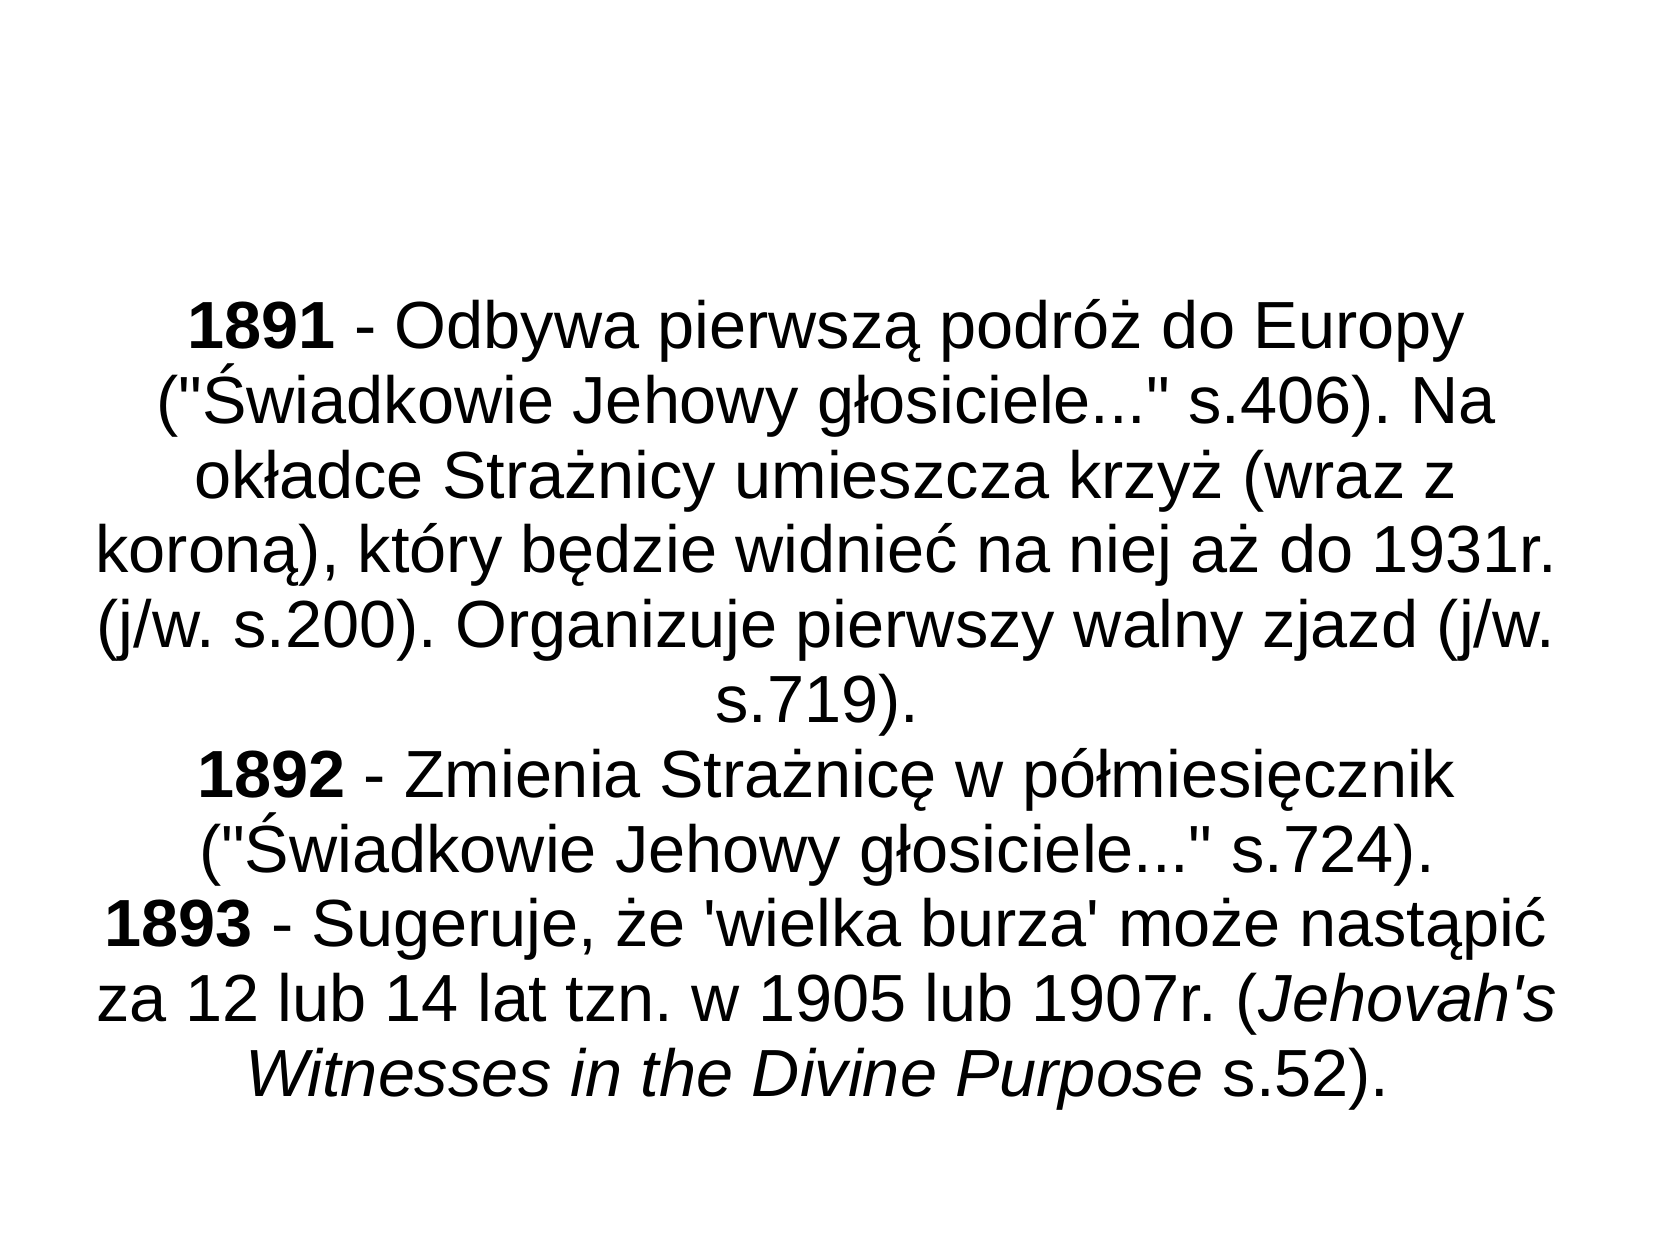

#
1891 - Odbywa pierwszą podróż do Europy ("Świadkowie Jehowy głosiciele..." s.406). Na okładce Strażnicy umieszcza krzyż (wraz z koroną), który będzie widnieć na niej aż do 1931r. (j/w. s.200). Organizuje pierwszy walny zjazd (j/w. s.719).
1892 - Zmienia Strażnicę w półmiesięcznik ("Świadkowie Jehowy głosiciele..." s.724).
1893 - Sugeruje, że 'wielka burza' może nastąpić za 12 lub 14 lat tzn. w 1905 lub 1907r. (Jehovah's Witnesses in the Divine Purpose s.52).